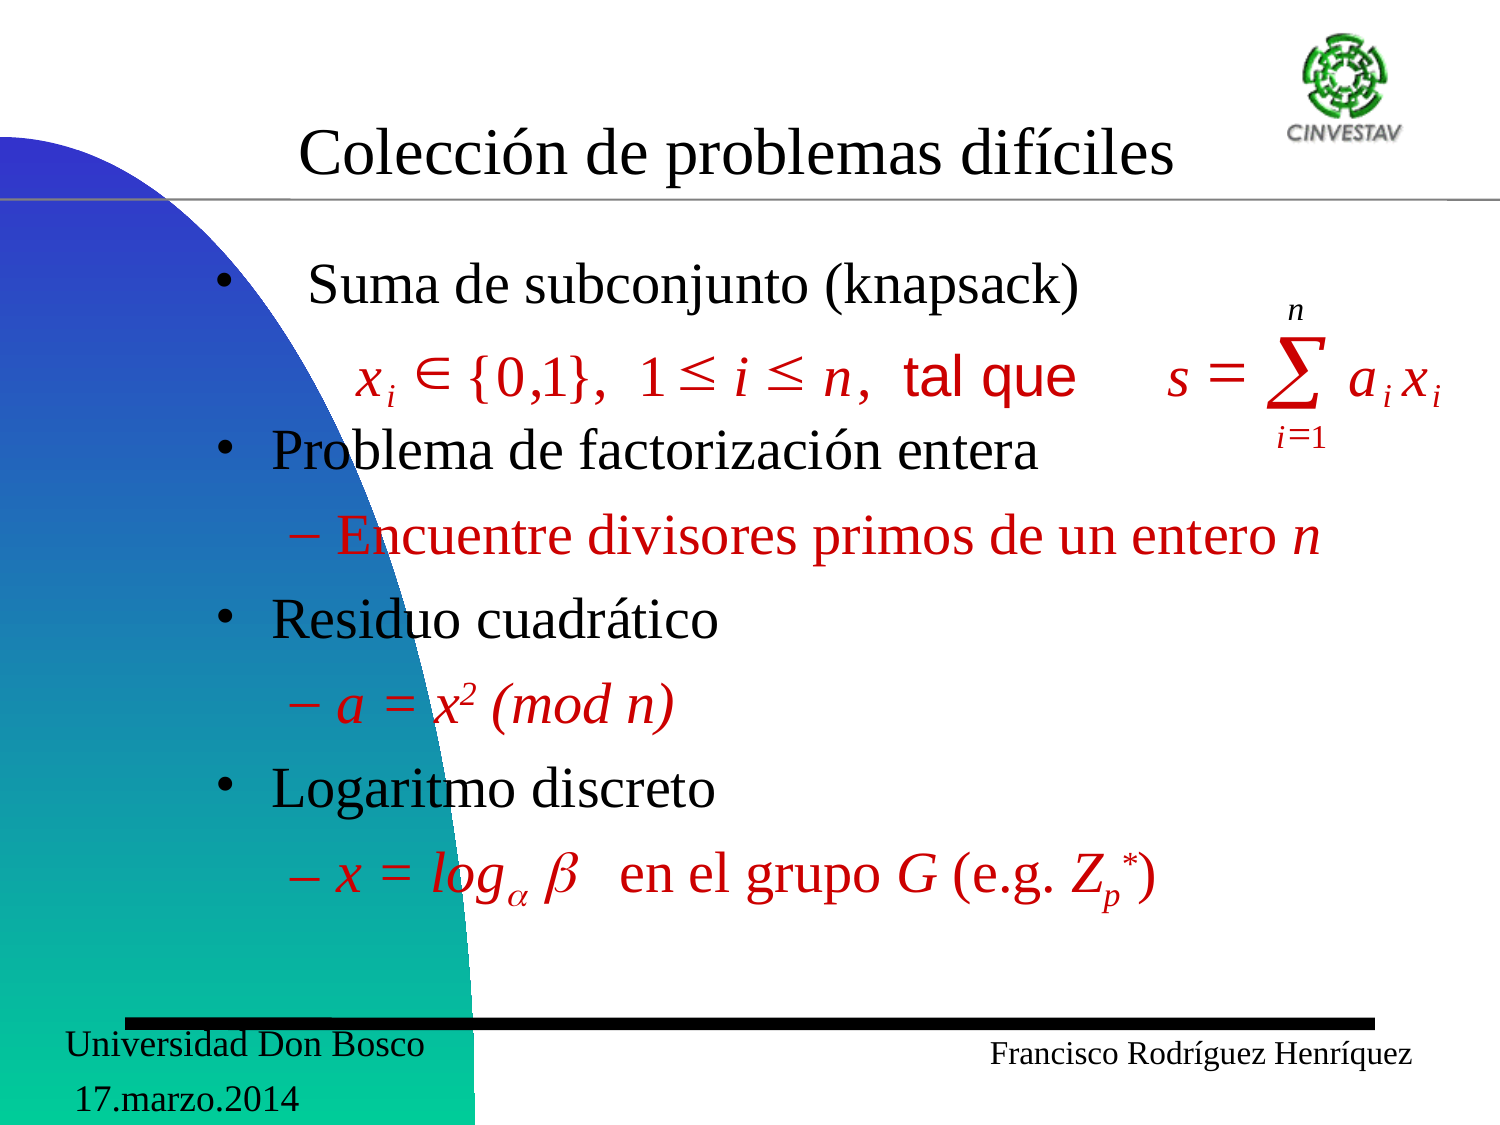

Colección de problemas difíciles
Problema de factorización entera
Encuentre divisores primos de un entero n
Residuo cuadrático
a = x2 (mod n)
Logaritmo discreto
x = log en el grupo G (e.g. Zp*)
 Suma de subconjunto (knapsack)
n





x
{
0
,
1
},
1
i
n
,
tal que
s
a
x
i
i
i

i
1